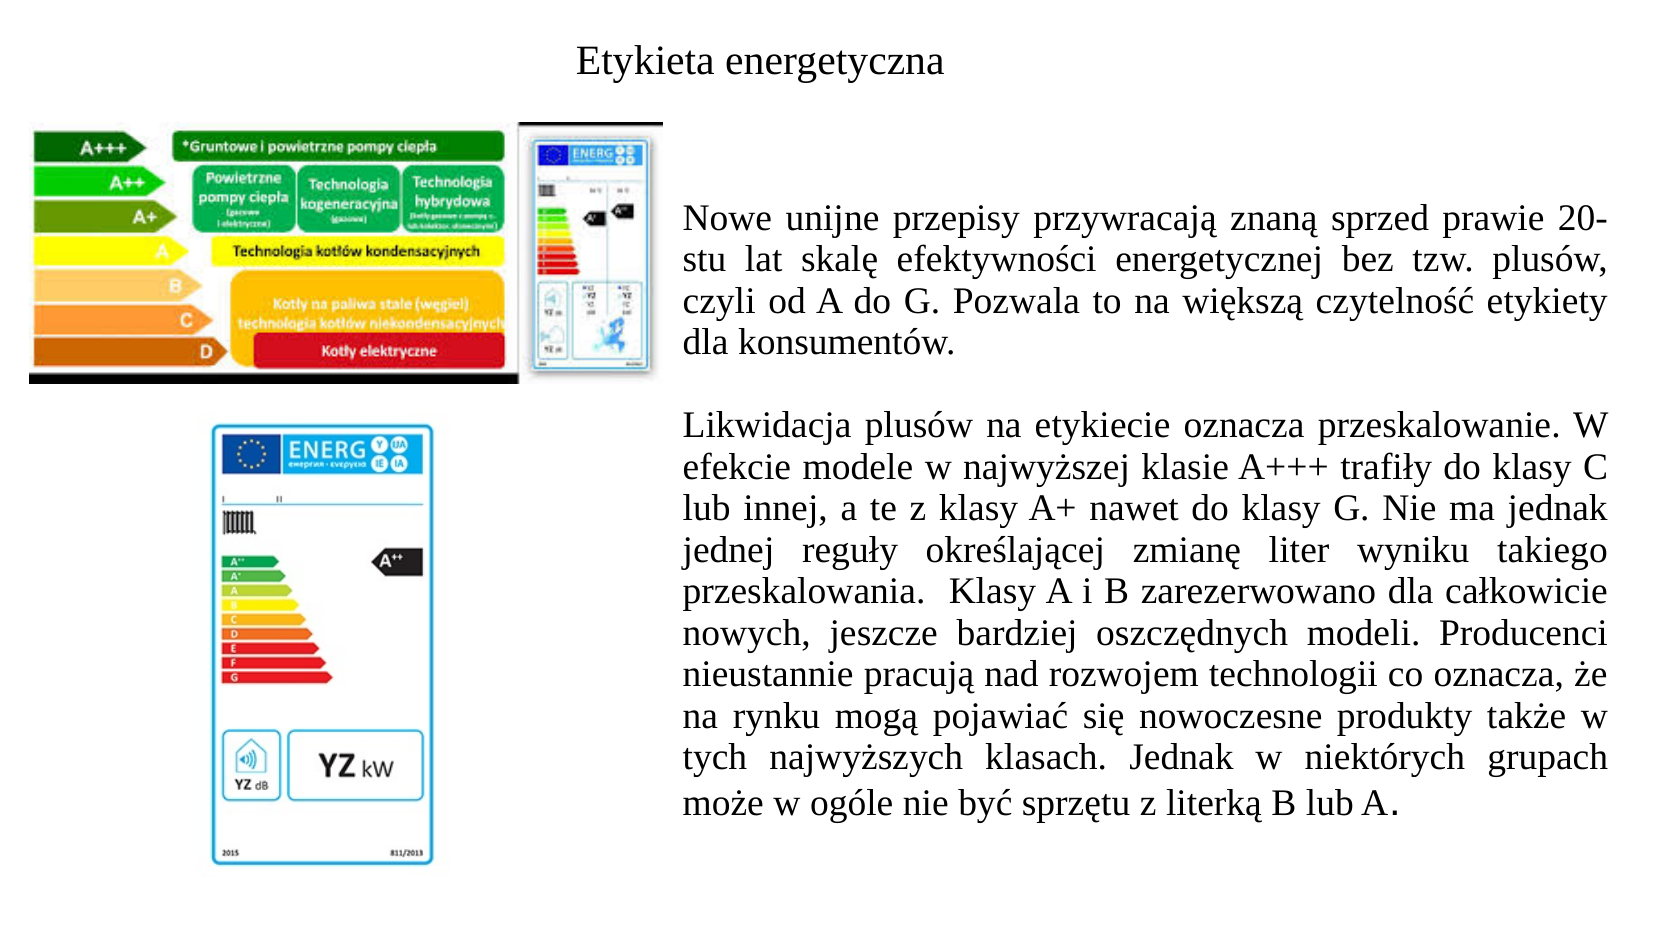

Etykieta energetyczna
Nowe unijne przepisy przywracają znaną sprzed prawie 20-stu lat skalę efektywności energetycznej bez tzw. plusów, czyli od A do G. Pozwala to na większą czytelność etykiety dla konsumentów.
Likwidacja plusów na etykiecie oznacza przeskalowanie. W efekcie modele w najwyższej klasie A+++ trafiły do klasy C lub innej, a te z klasy A+ nawet do klasy G. Nie ma jednak jednej reguły określającej zmianę liter wyniku takiego przeskalowania. Klasy A i B zarezerwowano dla całkowicie nowych, jeszcze bardziej oszczędnych modeli. Producenci nieustannie pracują nad rozwojem technologii co oznacza, że na rynku mogą pojawiać się nowoczesne produkty także w tych najwyższych klasach. Jednak w niektórych grupach może w ogóle nie być sprzętu z literką B lub A.